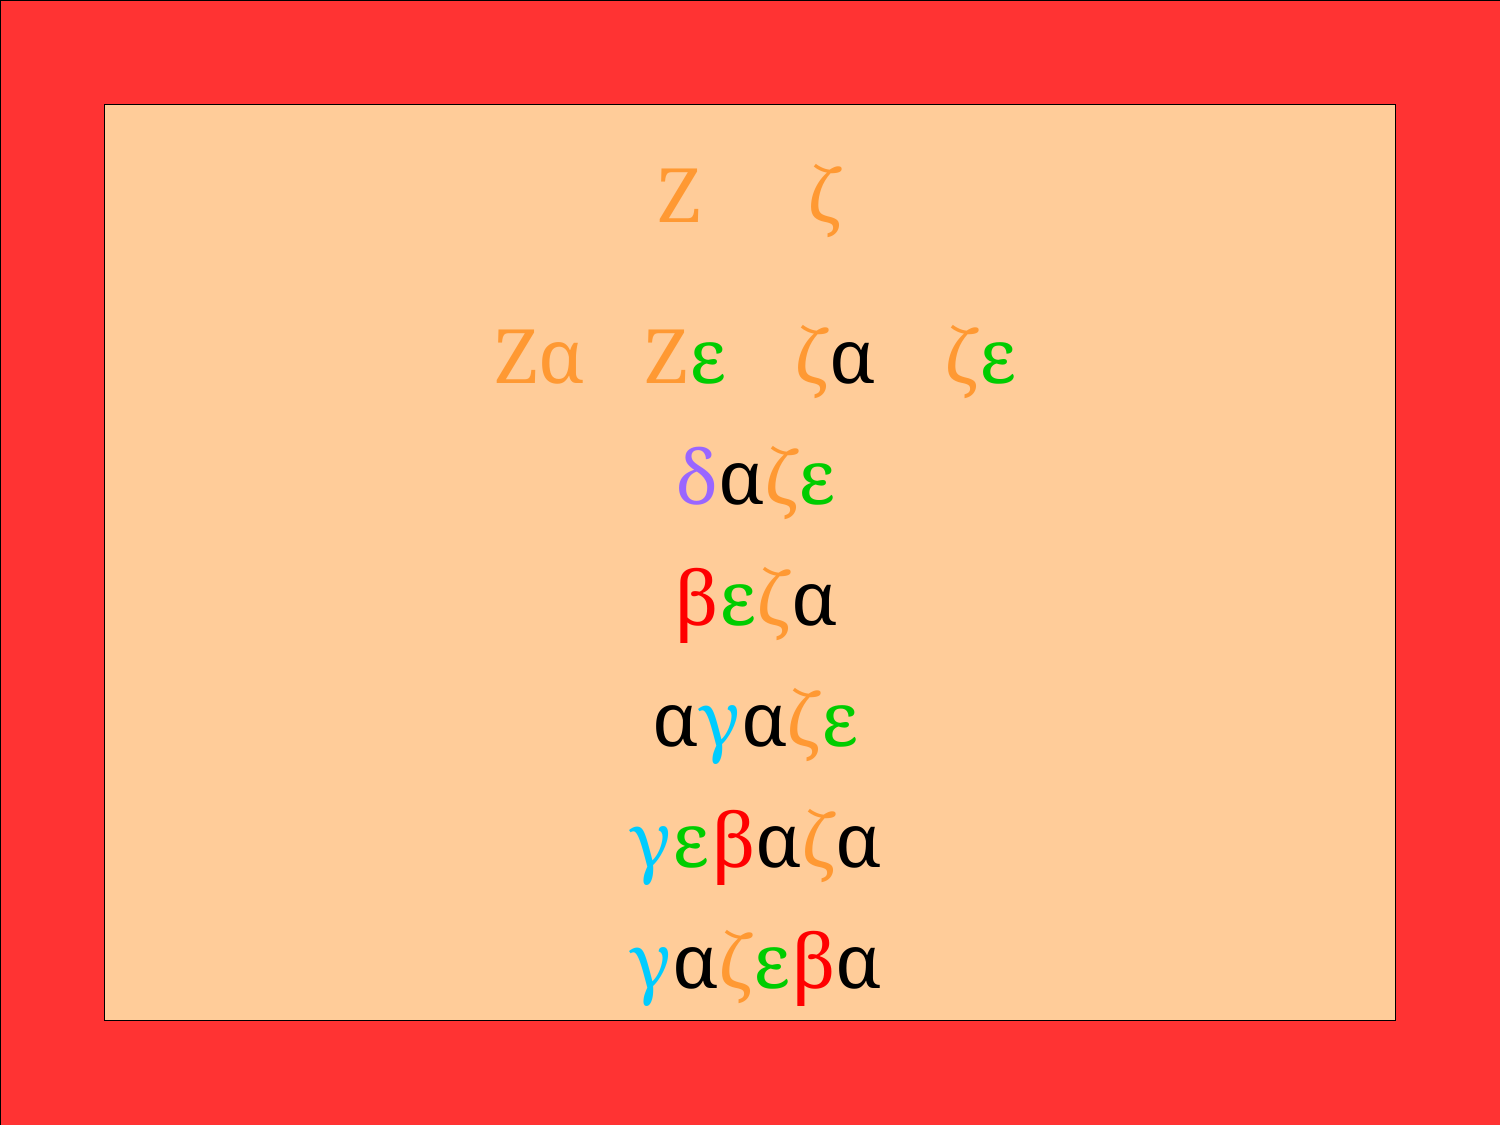

# Ζ	ζ
Ζα	Ζε	ζα	ζε
δαζε
βεζα
αγαζε
γεβαζα
γαζεβα